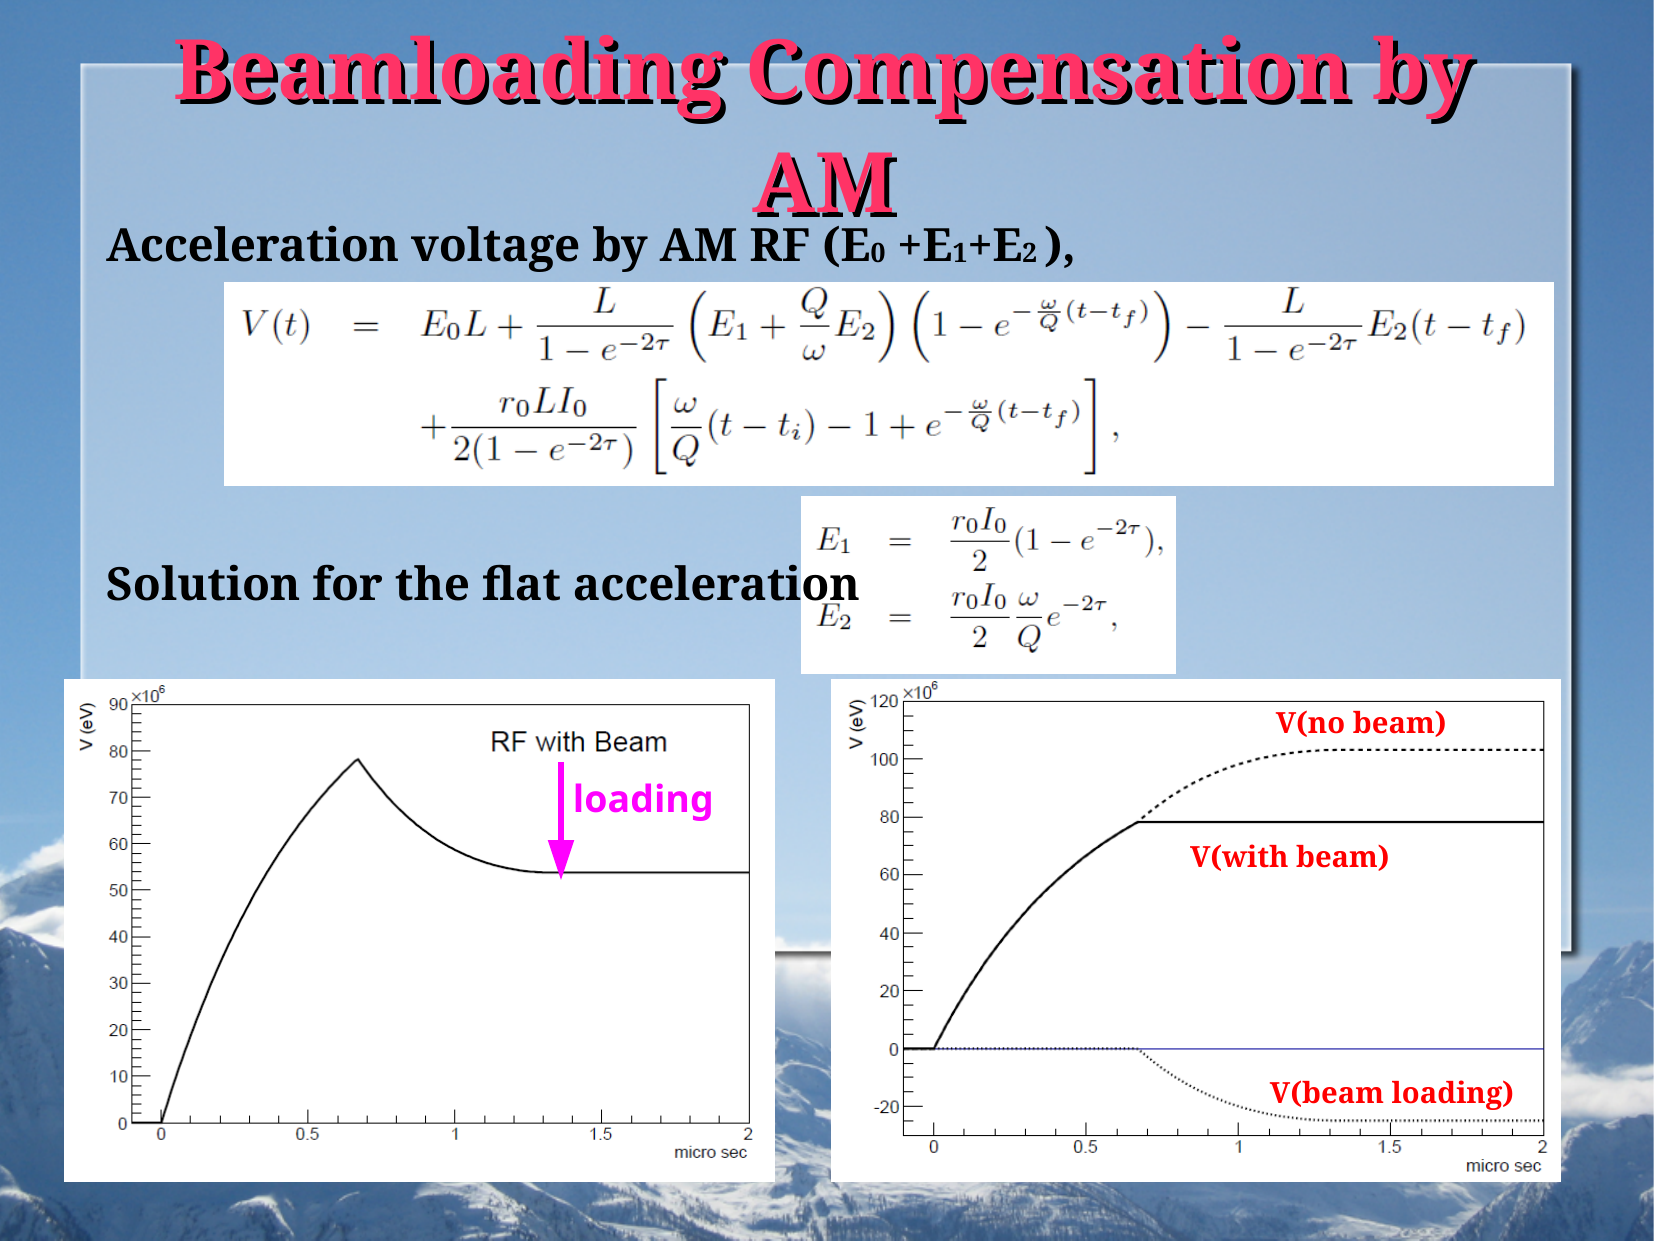

# Beamloading Compensation by AM
Acceleration voltage by AM RF (E0 +E1+E2 ),
Solution for the flat acceleration
V(no beam)
loading
V(with beam)
V(beam loading)